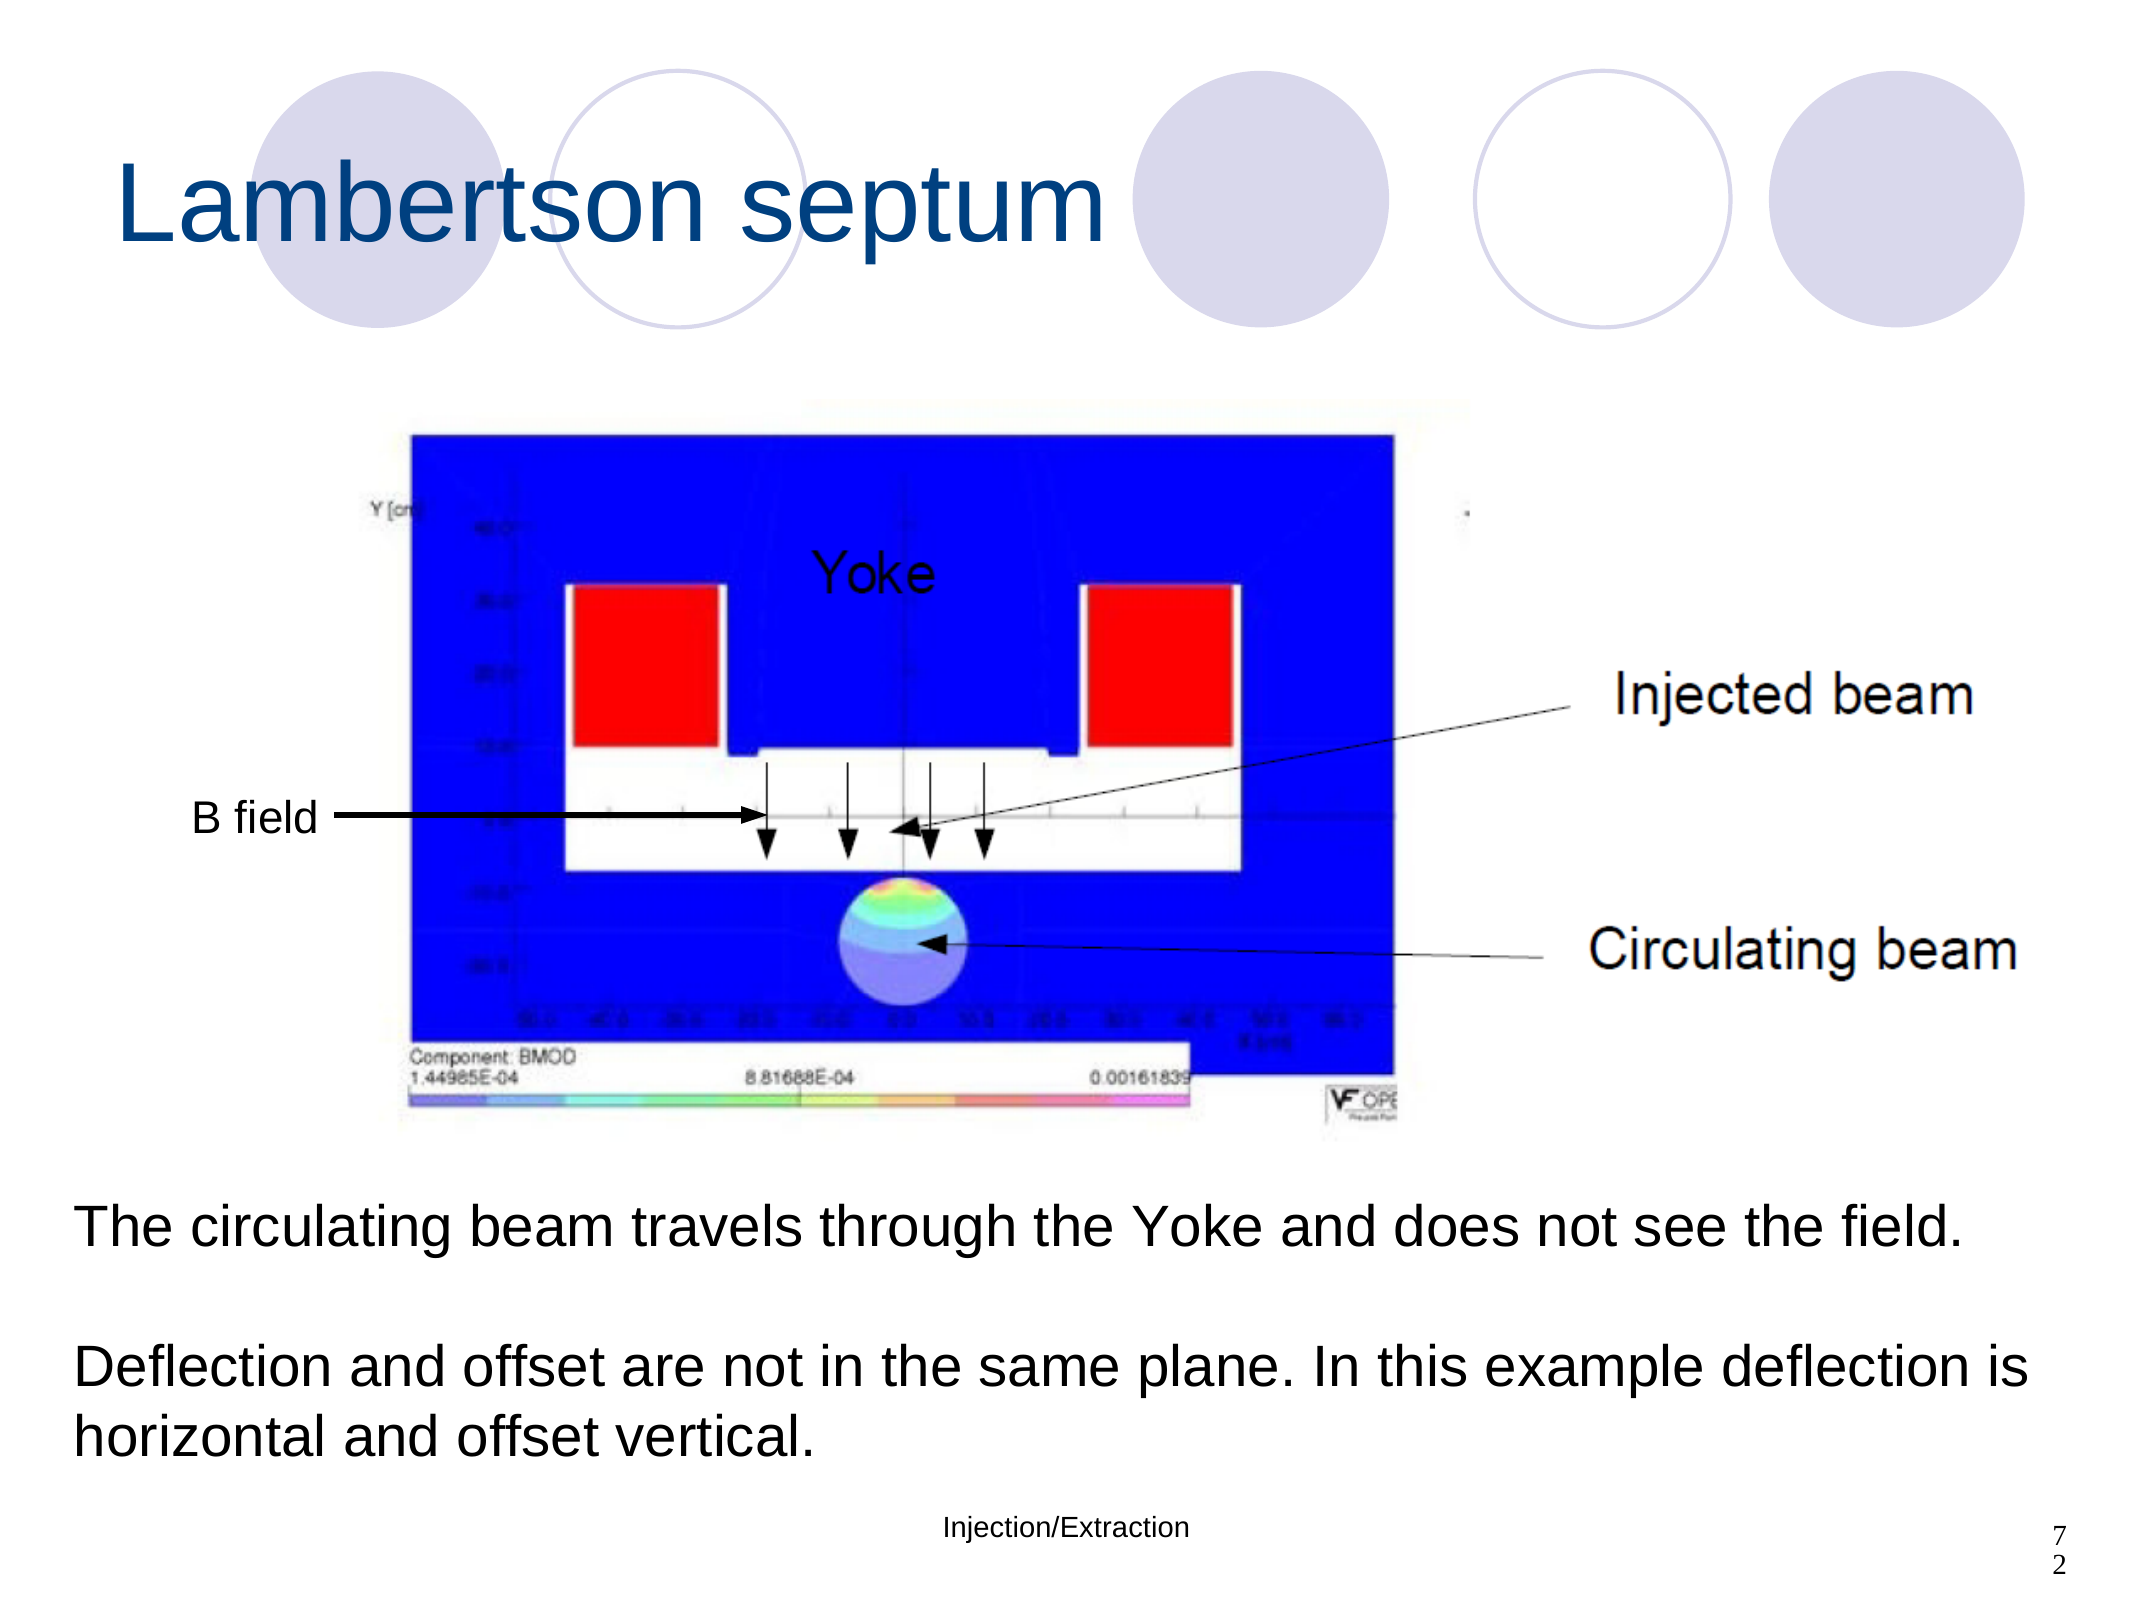

# Lambertson septum
B field
The circulating beam travels through the Yoke and does not see the field.
Deflection and offset are not in the same plane. In this example deflection is horizontal and offset vertical.
72